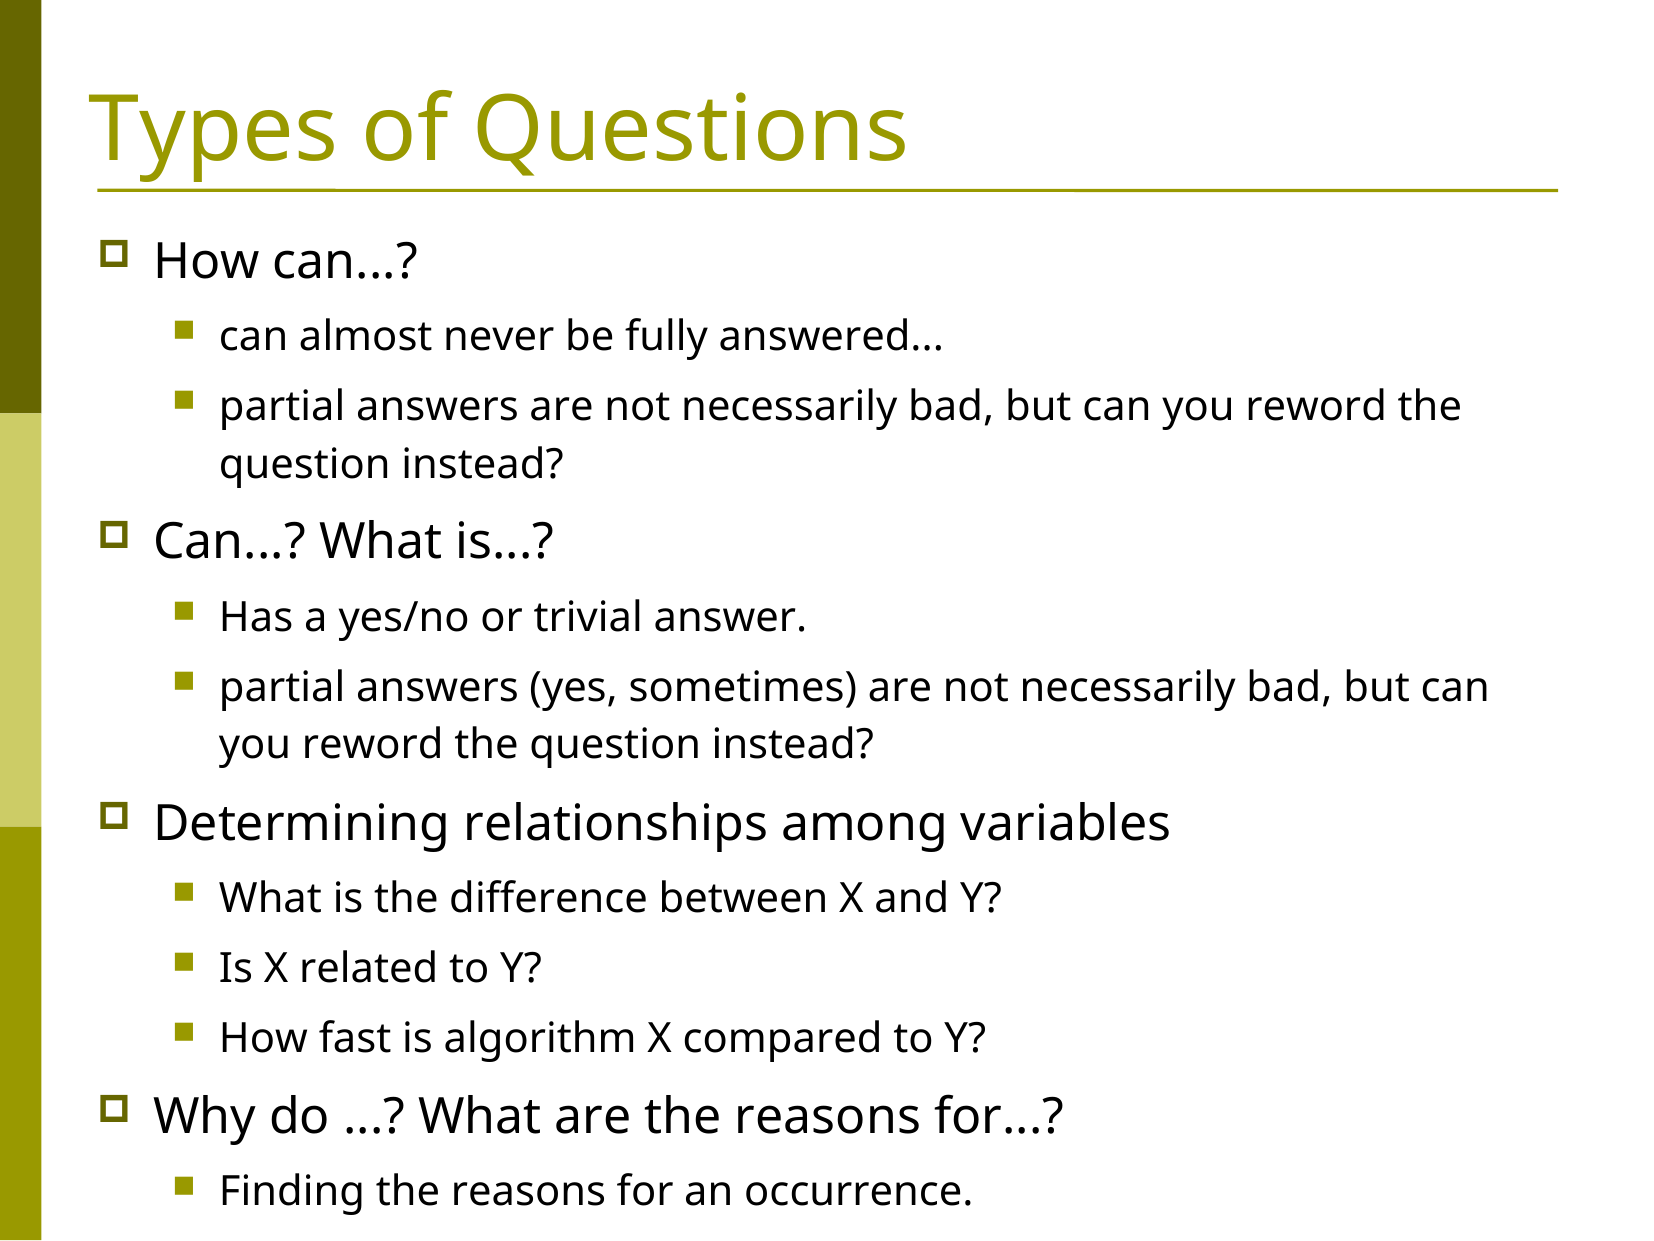

# Types of Questions
How can...?
can almost never be fully answered...
partial answers are not necessarily bad, but can you reword the question instead?
Can...? What is...?
Has a yes/no or trivial answer.
partial answers (yes, sometimes) are not necessarily bad, but can you reword the question instead?
Determining relationships among variables
What is the difference between X and Y?
Is X related to Y?
How fast is algorithm X compared to Y?
Why do ...? What are the reasons for...?
Finding the reasons for an occurrence.